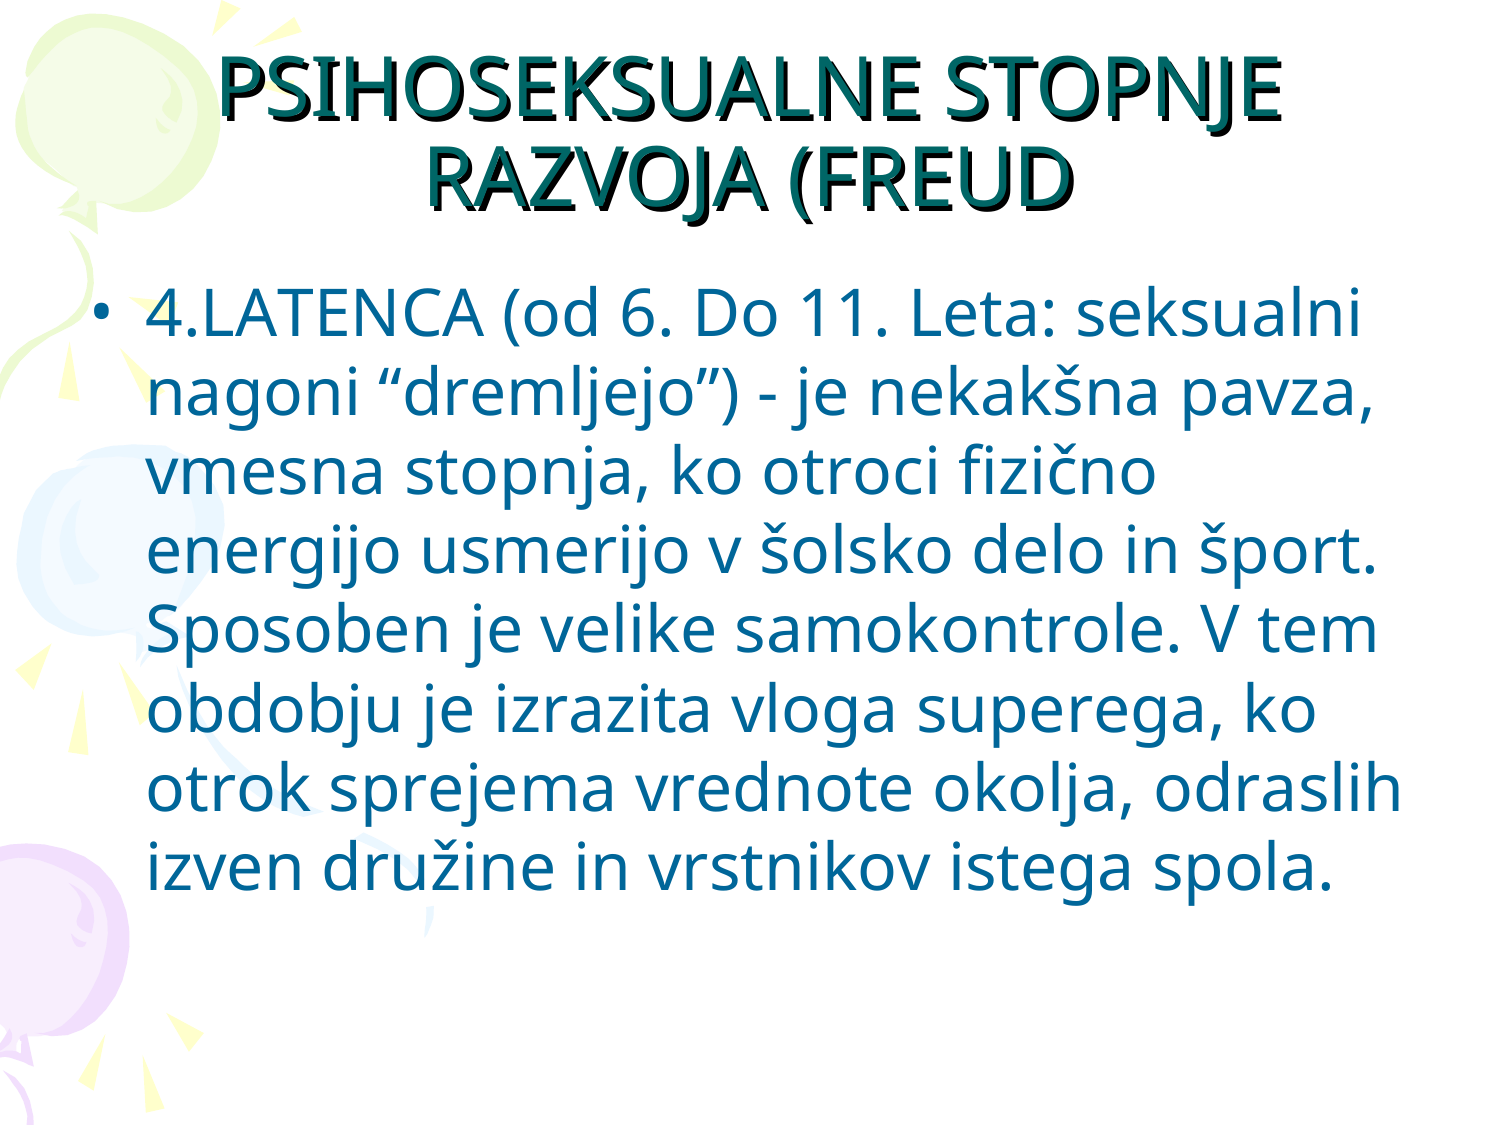

# PSIHOSEKSUALNE STOPNJE RAZVOJA (FREUD
4.LATENCA (od 6. Do 11. Leta: seksualni nagoni “dremljejo”) - je nekakšna pavza, vmesna stopnja, ko otroci fizično energijo usmerijo v šolsko delo in šport. Sposoben je velike samokontrole. V tem obdobju je izrazita vloga superega, ko otrok sprejema vrednote okolja, odraslih izven družine in vrstnikov istega spola.